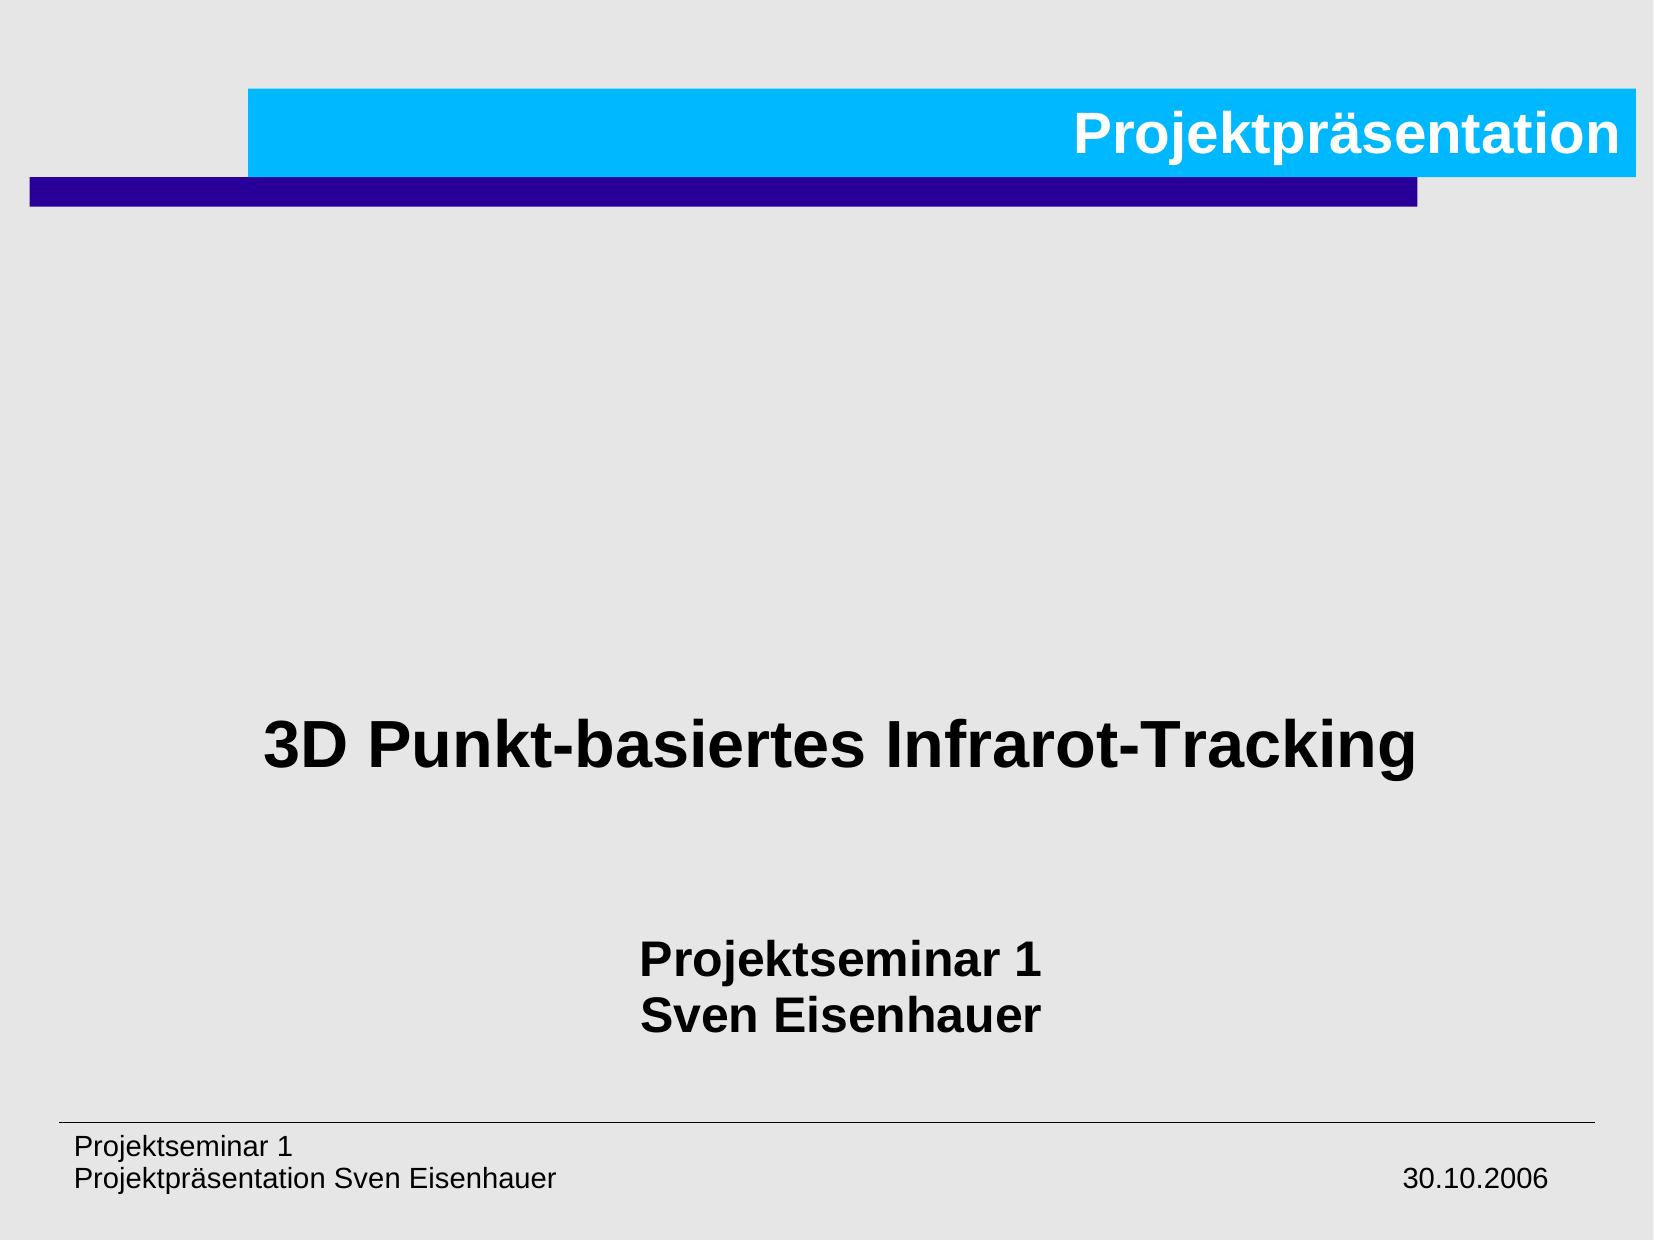

Projektpräsentation
3D Punkt-basiertes Infrarot-Tracking
Projektseminar 1
Sven Eisenhauer
Projektseminar 1
Projektpräsentation Sven Eisenhauer 												30.10.2006